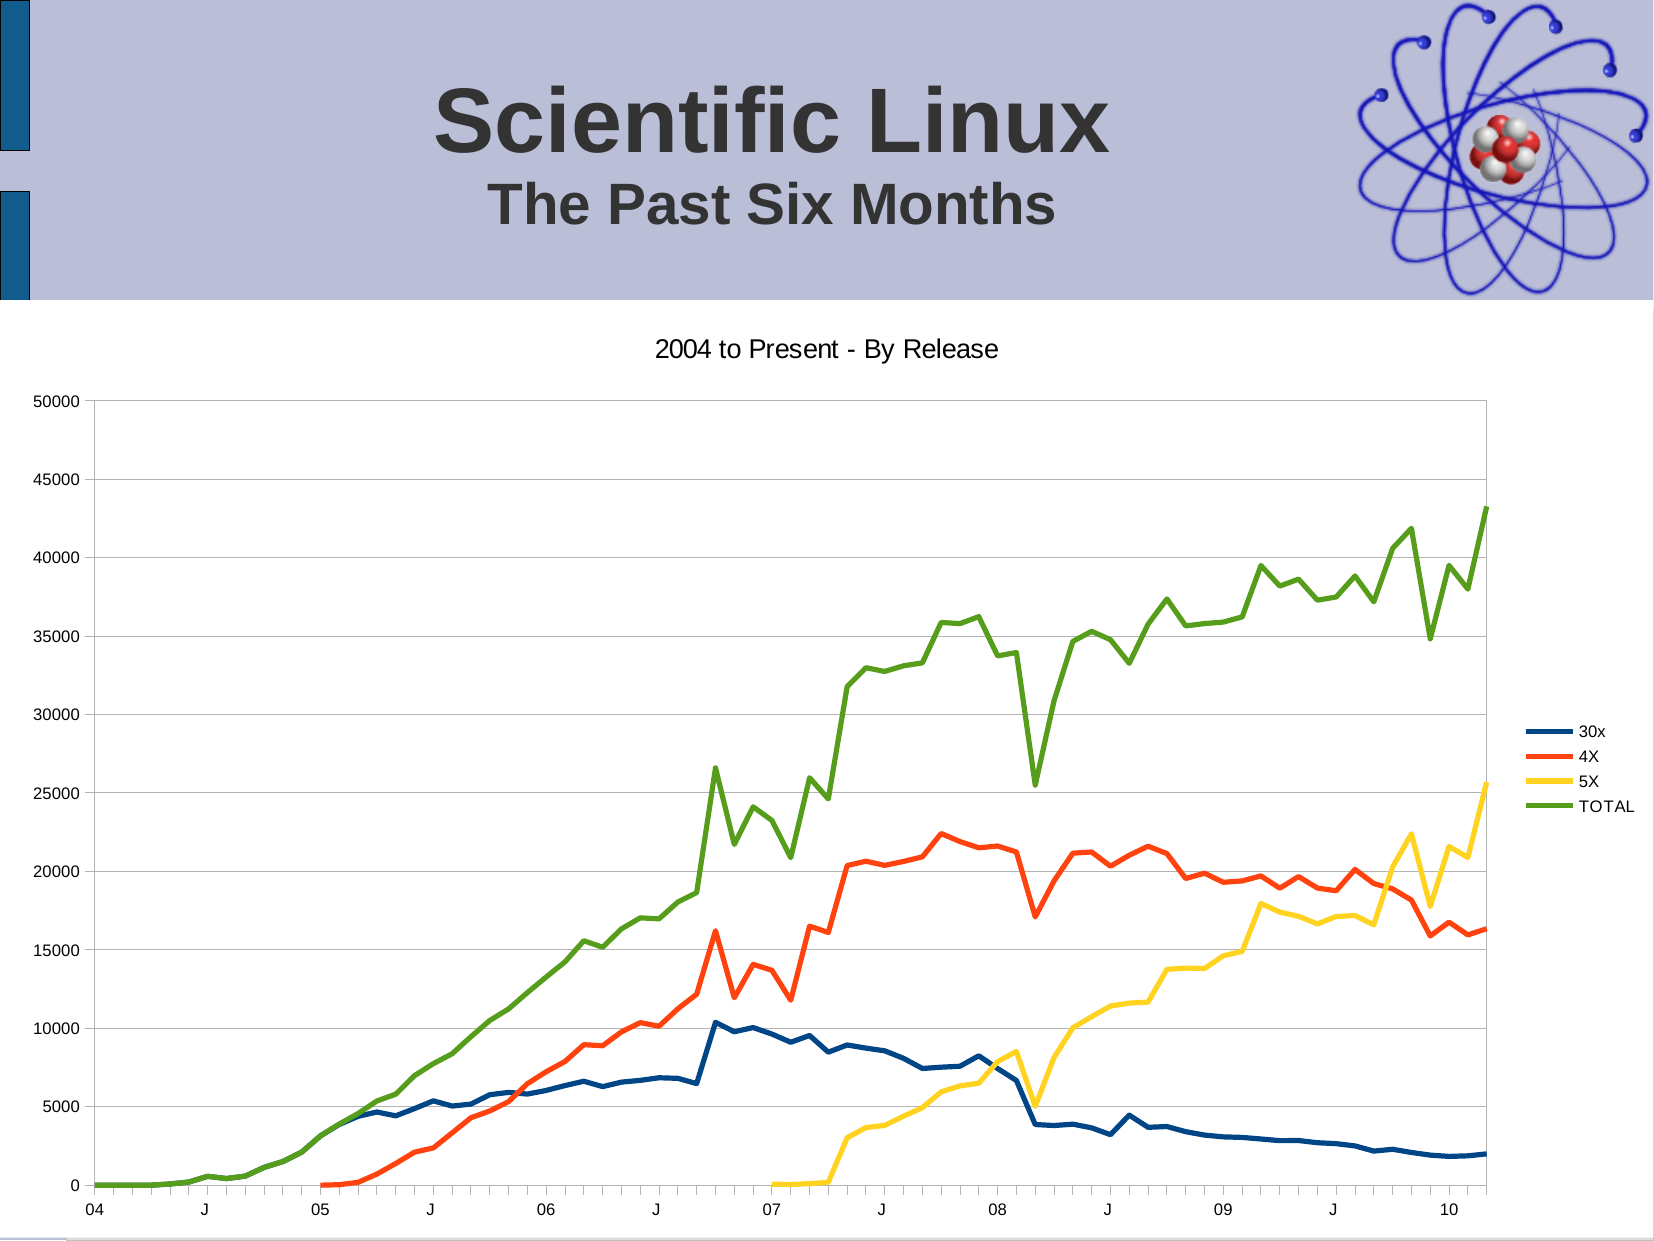

# Scientific Linux The Past Six Months
### Chart: 2004 to Present - By Release
| Category | 30x | 4X | 5X | TOTAL |
|---|---|---|---|---|
| 04 | 0.0 | None | None | 0.0 |
| None | 0.0 | None | None | 0.0 |
| None | 0.0 | None | None | 0.0 |
| None | 0.0 | None | None | 0.0 |
| None | 73.0 | None | None | 73.0 |
| None | 198.0 | None | None | 198.0 |
| J | 562.0 | None | None | 562.0 |
| None | 420.0 | None | None | 420.0 |
| None | 574.0 | None | None | 574.0 |
| None | 1132.0 | None | None | 1132.0 |
| None | 1505.0 | None | None | 1505.0 |
| None | 2101.0 | None | None | 2101.0 |
| 05 | 3140.0 | 0.0 | None | 3140.0 |
| None | 3869.0 | 29.0 | None | 3898.0 |
| None | 4386.0 | 178.0 | None | 4564.0 |
| None | 4661.0 | 705.0 | None | 5366.0 |
| None | 4419.0 | 1380.0 | None | 5799.0 |
| None | 4881.0 | 2101.0 | None | 6982.0 |
| J | 5375.0 | 2372.0 | None | 7747.0 |
| None | 5044.0 | 3333.0 | None | 8377.0 |
| None | 5168.0 | 4297.0 | None | 9465.0 |
| None | 5765.0 | 4732.0 | None | 10497.0 |
| None | 5913.0 | 5322.0 | None | 11235.0 |
| None | 5806.0 | 6468.0 | None | 12274.0 |
| 06 | 6038.0 | 7231.0 | None | 13269.0 |
| None | 6349.0 | 7887.0 | None | 14236.0 |
| None | 6626.0 | 8953.0 | None | 15579.0 |
| None | 6280.0 | 8886.0 | None | 15166.0 |
| None | 6566.0 | 9771.0 | None | 16337.0 |
| None | 6681.0 | 10359.0 | None | 17040.0 |
| J | 6845.0 | 10133.0 | None | 16978.0 |
| None | 6808.0 | 11242.0 | None | 18050.0 |
| None | 6475.0 | 12173.0 | None | 18648.0 |
| None | 10381.0 | 16222.0 | None | 26603.0 |
| None | 9778.0 | 11944.0 | None | 21722.0 |
| None | 10045.0 | 14073.0 | None | 24118.0 |
| 07 | 9632.0 | 13697.0 | 60.0 | 23250.0 |
| None | 9110.0 | 11788.0 | 45.0 | 20876.0 |
| None | 9541.0 | 16514.0 | 92.0 | 25972.0 |
| None | 8475.0 | 16107.0 | 185.0 | 24618.0 |
| None | 8937.0 | 20374.0 | 3020.0 | 31781.0 |
| None | 8735.0 | 20651.0 | 3669.0 | 32989.0 |
| J | 8564.0 | 20385.0 | 3810.0 | 32750.0 |
| None | 8085.0 | 20638.0 | 4397.0 | 33114.0 |
| None | 7437.0 | 20932.0 | 4938.0 | 33299.0 |
| None | 7520.0 | 22416.0 | 5952.0 | 35877.0 |
| None | 7582.0 | 21902.0 | 6328.0 | 35803.0 |
| None | 8248.0 | 21505.0 | 6500.0 | 36247.0 |
| 08 | 7433.0 | 21618.0 | 7879.0 | 33740.0 |
| None | 6674.0 | 21238.0 | 8520.0 | 33959.0 |
| None | 3863.0 | 17101.0 | 5022.0 | 25502.0 |
| None | 3802.0 | 19396.0 | 8137.0 | 30875.0 |
| None | 3886.0 | 21165.0 | 10032.0 | 34669.0 |
| None | 3654.0 | 21238.0 | 10742.0 | 35312.0 |
| J | 3216.0 | 20333.0 | 11420.0 | 34779.0 |
| None | 4464.0 | 21033.0 | 11604.0 | 33273.0 |
| None | 3689.0 | 21609.0 | 11669.0 | 35769.0 |
| None | 3735.0 | 21136.0 | 13762.0 | 37375.0 |
| None | 3408.0 | 19548.0 | 13837.0 | 35656.0 |
| None | 3192.0 | 19889.0 | 13812.0 | 35804.0 |
| 09 | 3077.0 | 19308.0 | 14624.0 | 35898.0 |
| None | 3044.0 | 19396.0 | 14899.0 | 36229.0 |
| None | 2942.0 | 19716.0 | 17951.0 | 39504.0 |
| None | 2838.0 | 18929.0 | 17407.0 | 38197.0 |
| None | 2843.0 | 19671.0 | 17141.0 | 38636.0 |
| None | 2704.0 | 18939.0 | 16655.0 | 37296.0 |
| J | 2644.0 | 18766.0 | 17127.0 | 37500.0 |
| None | 2502.0 | 20130.0 | 17189.0 | 38840.0 |
| None | 2170.0 | 19226.0 | 16595.0 | 37191.0 |
| None | 2286.0 | 18886.0 | 20281.0 | 40597.0 |
| None | 2083.0 | 18173.0 | 22397.0 | 41879.0 |
| None | 1916.0 | 15887.0 | 17768.0 | 34831.0 |
| 10 | 1831.0 | 16768.0 | 21588.0 | 39517.0 |
| None | 1870.0 | 15953.0 | 20890.0 | 38001.0 |
| None | 1992.0 | 16348.0 | 25697.0 | 43273.0 |